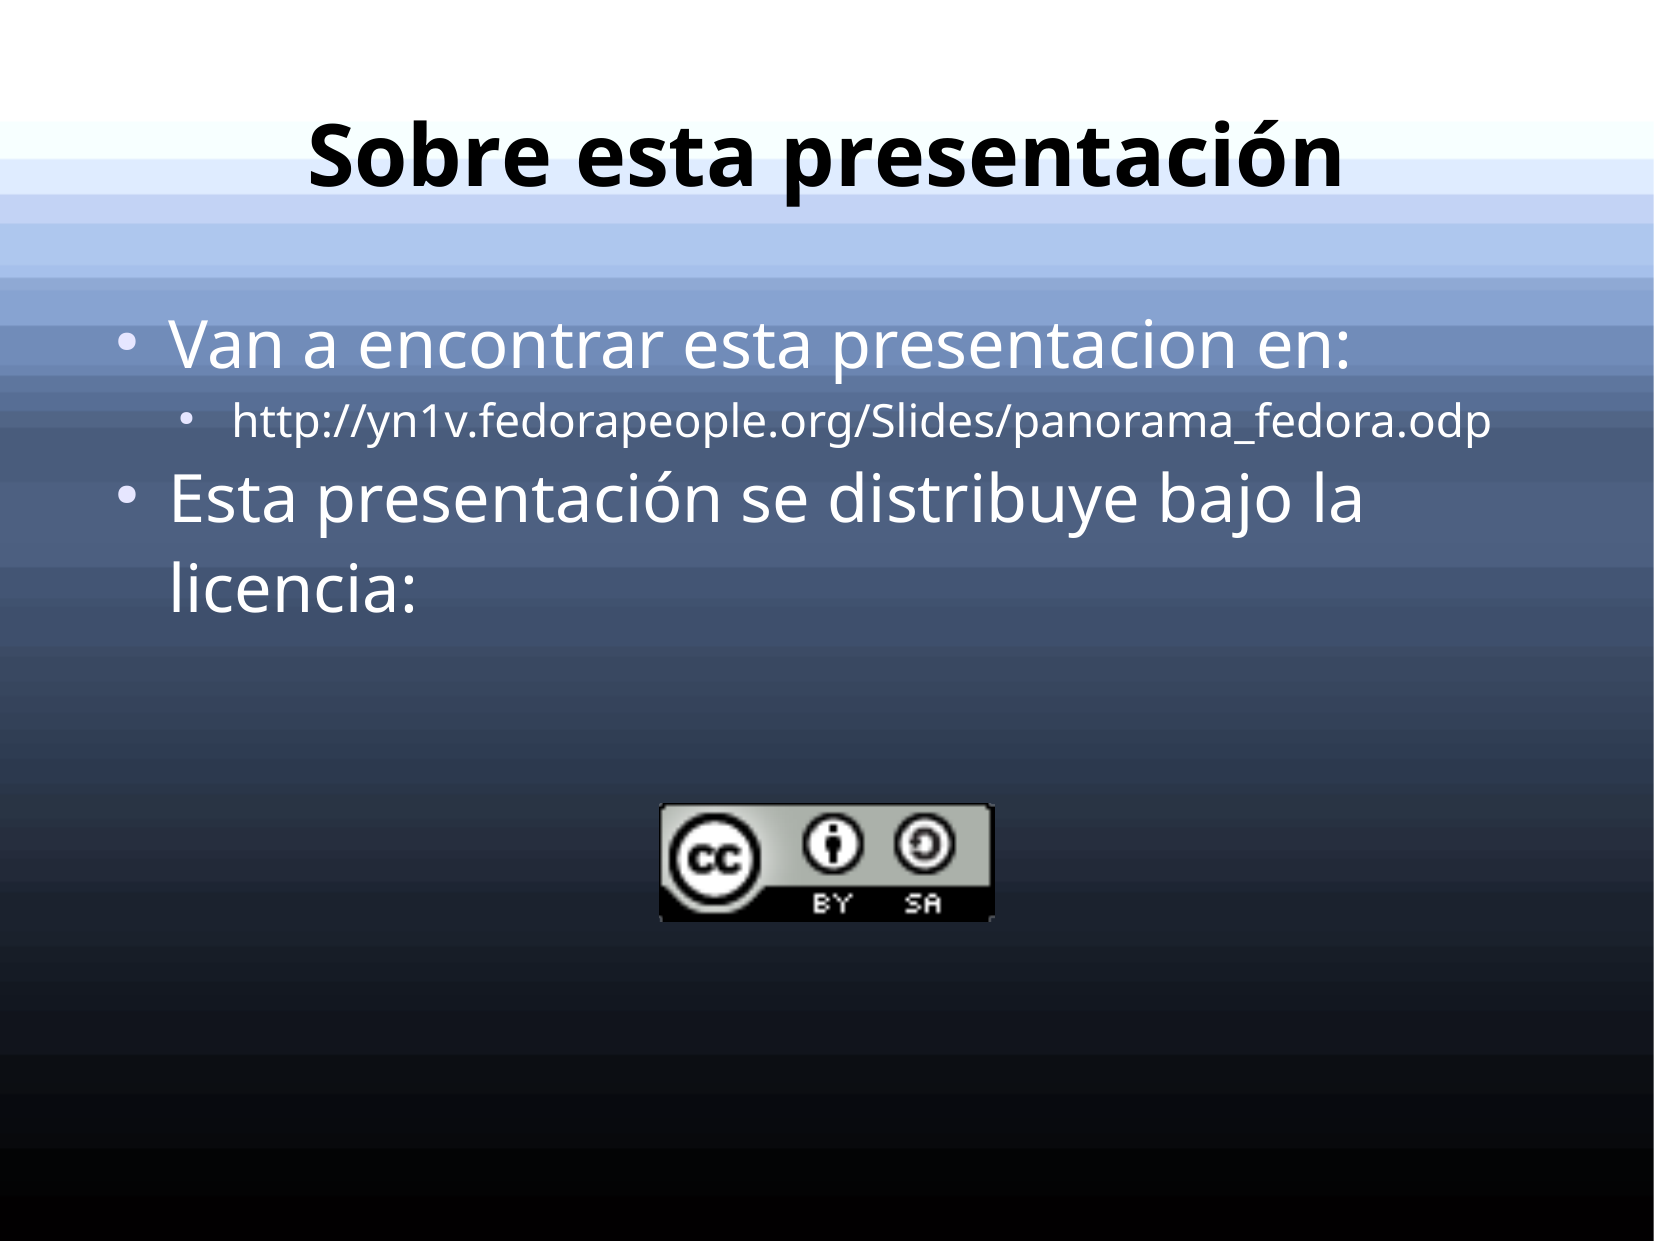

# Sobre esta presentación
Van a encontrar esta presentacion en:
http://yn1v.fedorapeople.org/Slides/panorama_fedora.odp
Esta presentación se distribuye bajo la licencia: